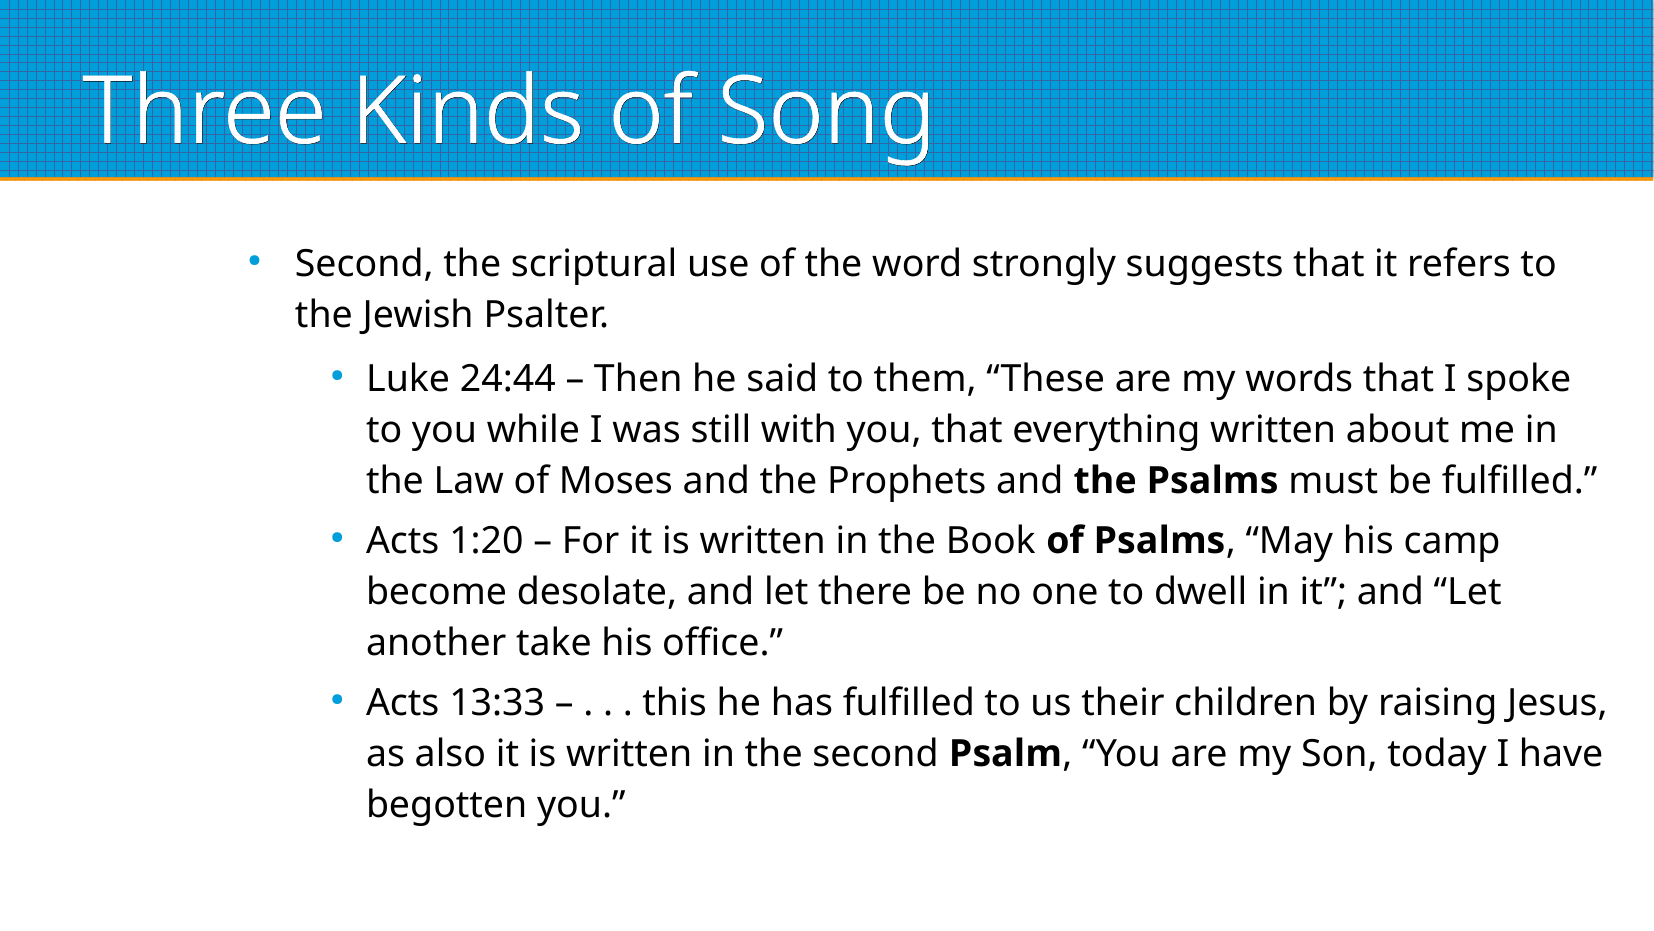

# Three Kinds of Song
Second, the scriptural use of the word strongly suggests that it refers to the Jewish Psalter.
Luke 24:44 – Then he said to them, “These are my words that I spoke to you while I was still with you, that everything written about me in the Law of Moses and the Prophets and the Psalms must be fulfilled.”
Acts 1:20 – For it is written in the Book of Psalms, “May his camp become desolate, and let there be no one to dwell in it”; and “Let another take his office.”
Acts 13:33 – . . . this he has fulfilled to us their children by raising Jesus, as also it is written in the second Psalm, “You are my Son, today I have begotten you.”